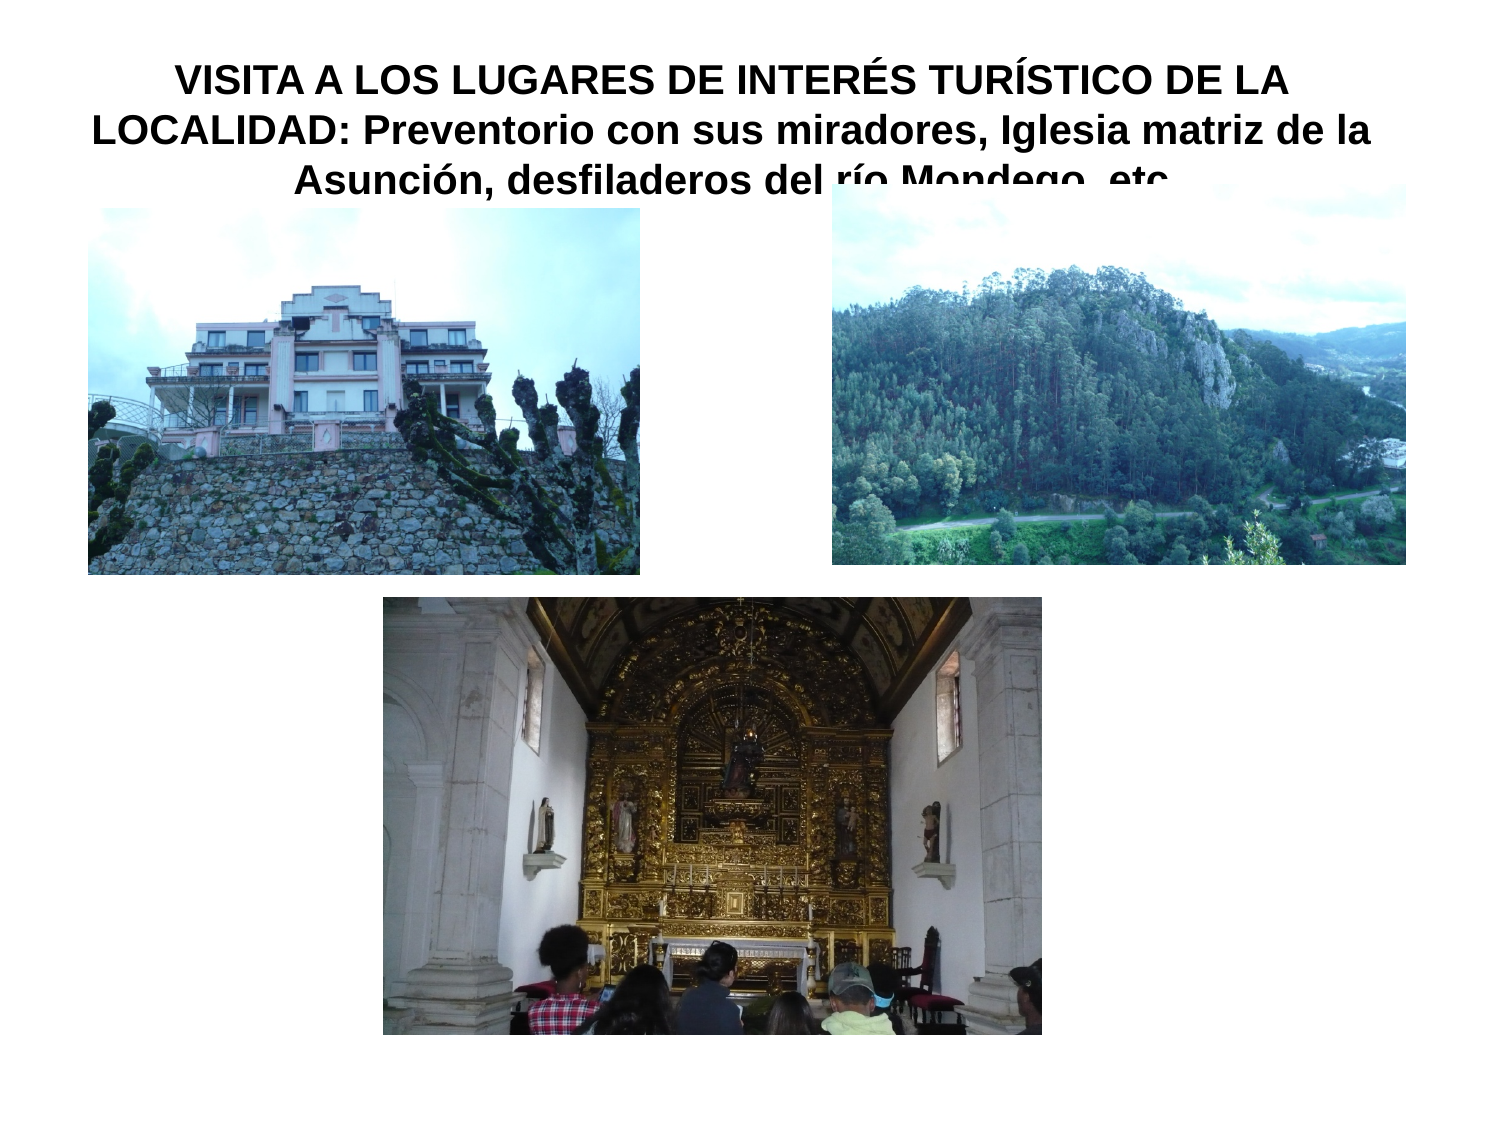

# VISITA A LOS LUGARES DE INTERÉS TURÍSTICO DE LA LOCALIDAD: Preventorio con sus miradores, Iglesia matriz de la Asunción, desfiladeros del río Mondego, etc